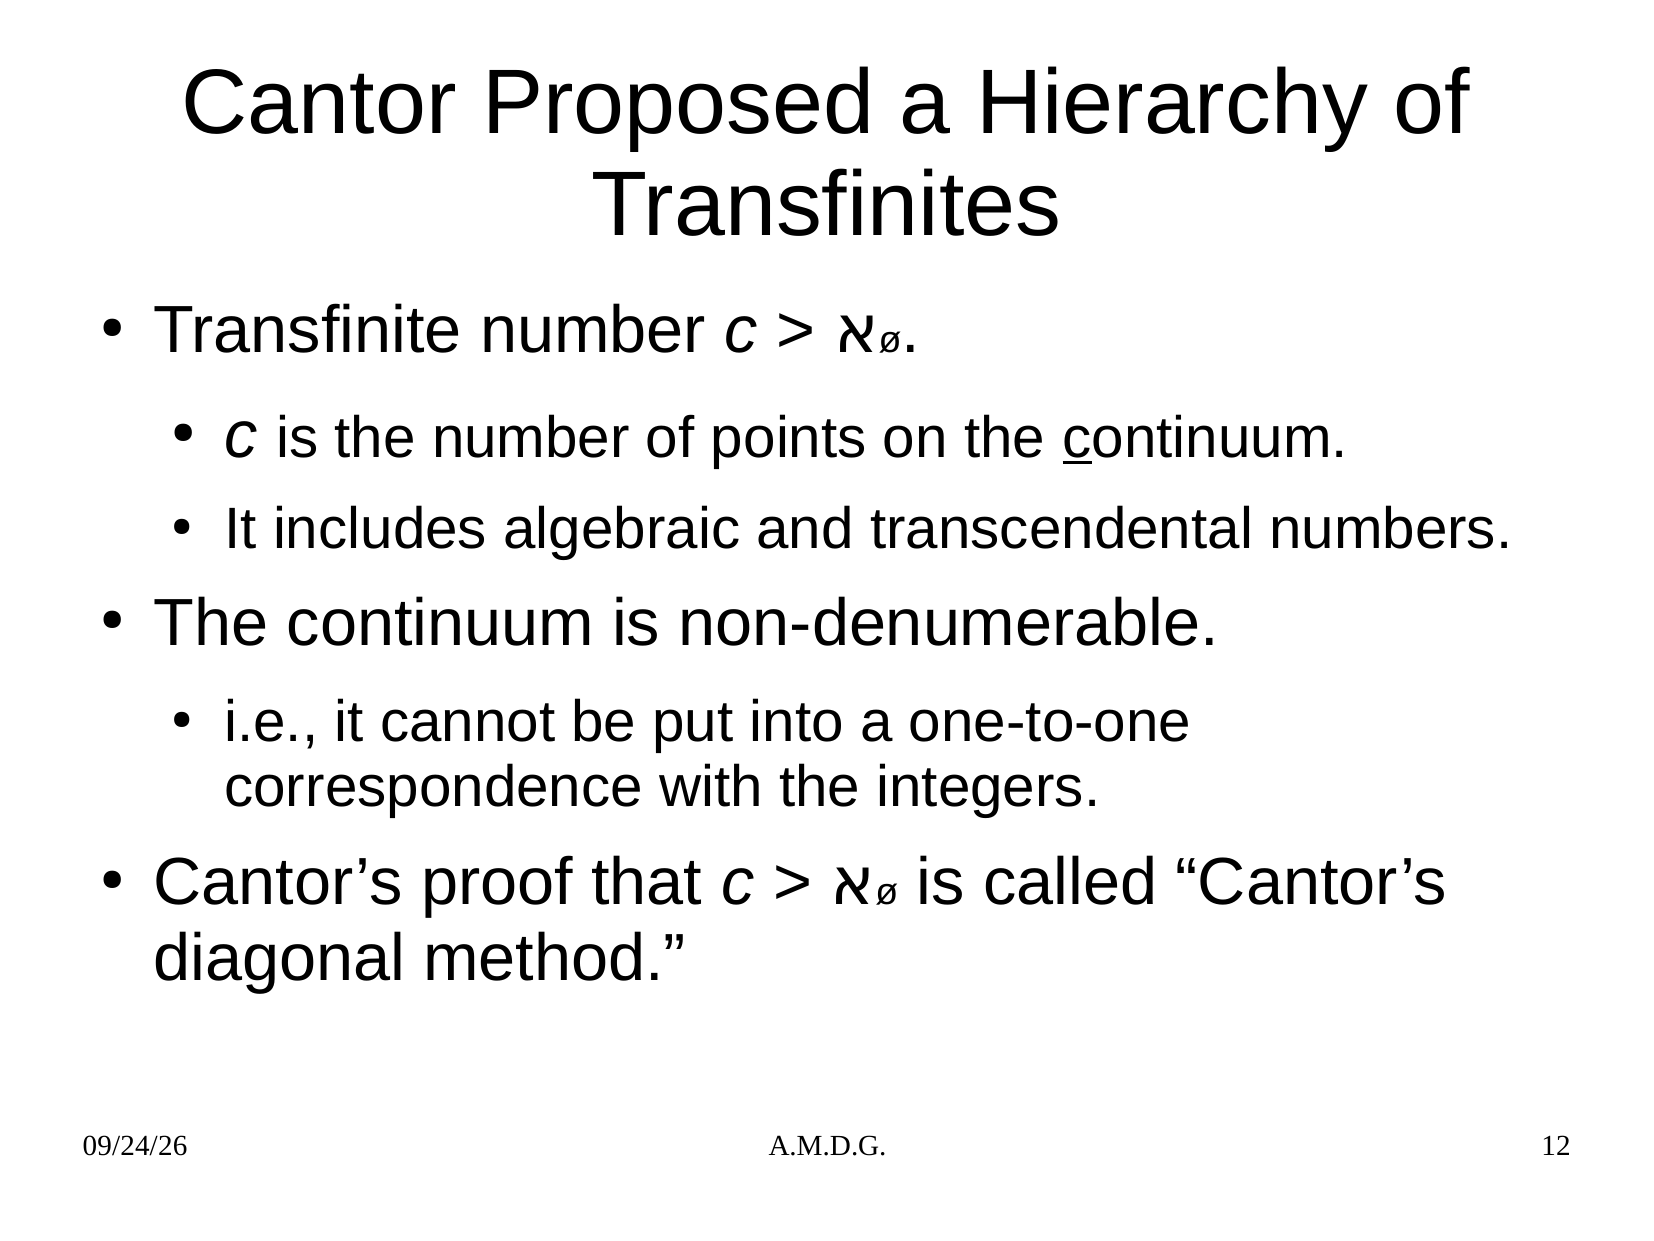

# Cantor Proposed a Hierarchy of Transfinites
Transfinite number c > אø.
c is the number of points on the continuum.
It includes algebraic and transcendental numbers.
The continuum is non-denumerable.
i.e., it cannot be put into a one-to-one correspondence with the integers.
Cantor’s proof that c > אø is called “Cantor’s diagonal method.”
A.M.D.G.
12